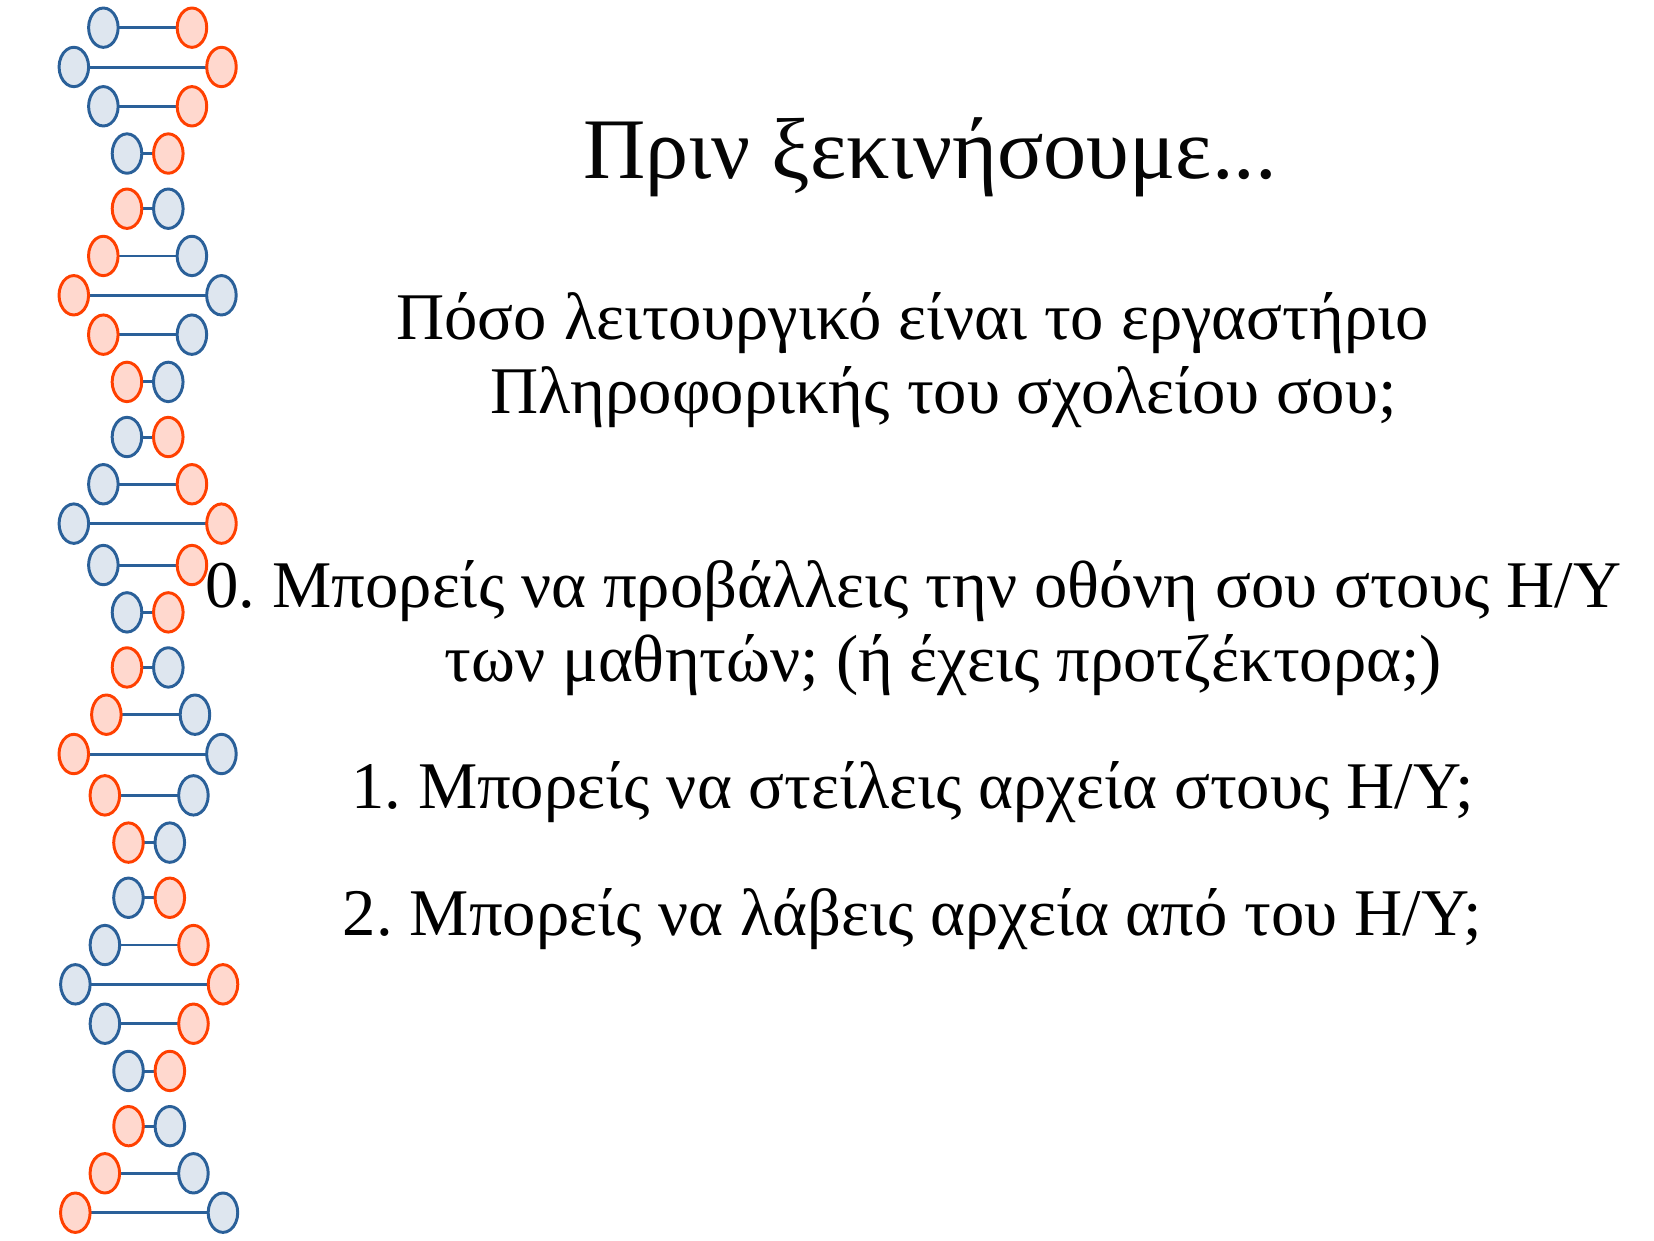

# Πριν ξεκινήσουμε...
Πόσο λειτουργικό είναι το εργαστήριο Πληροφορικής του σχολείου σου;
0. Μπορείς να προβάλλεις την οθόνη σου στους Η/Υ των μαθητών; (ή έχεις προτζέκτορα;)
1. Μπορείς να στείλεις αρχεία στους Η/Υ;
2. Μπορείς να λάβεις αρχεία από του Η/Υ;